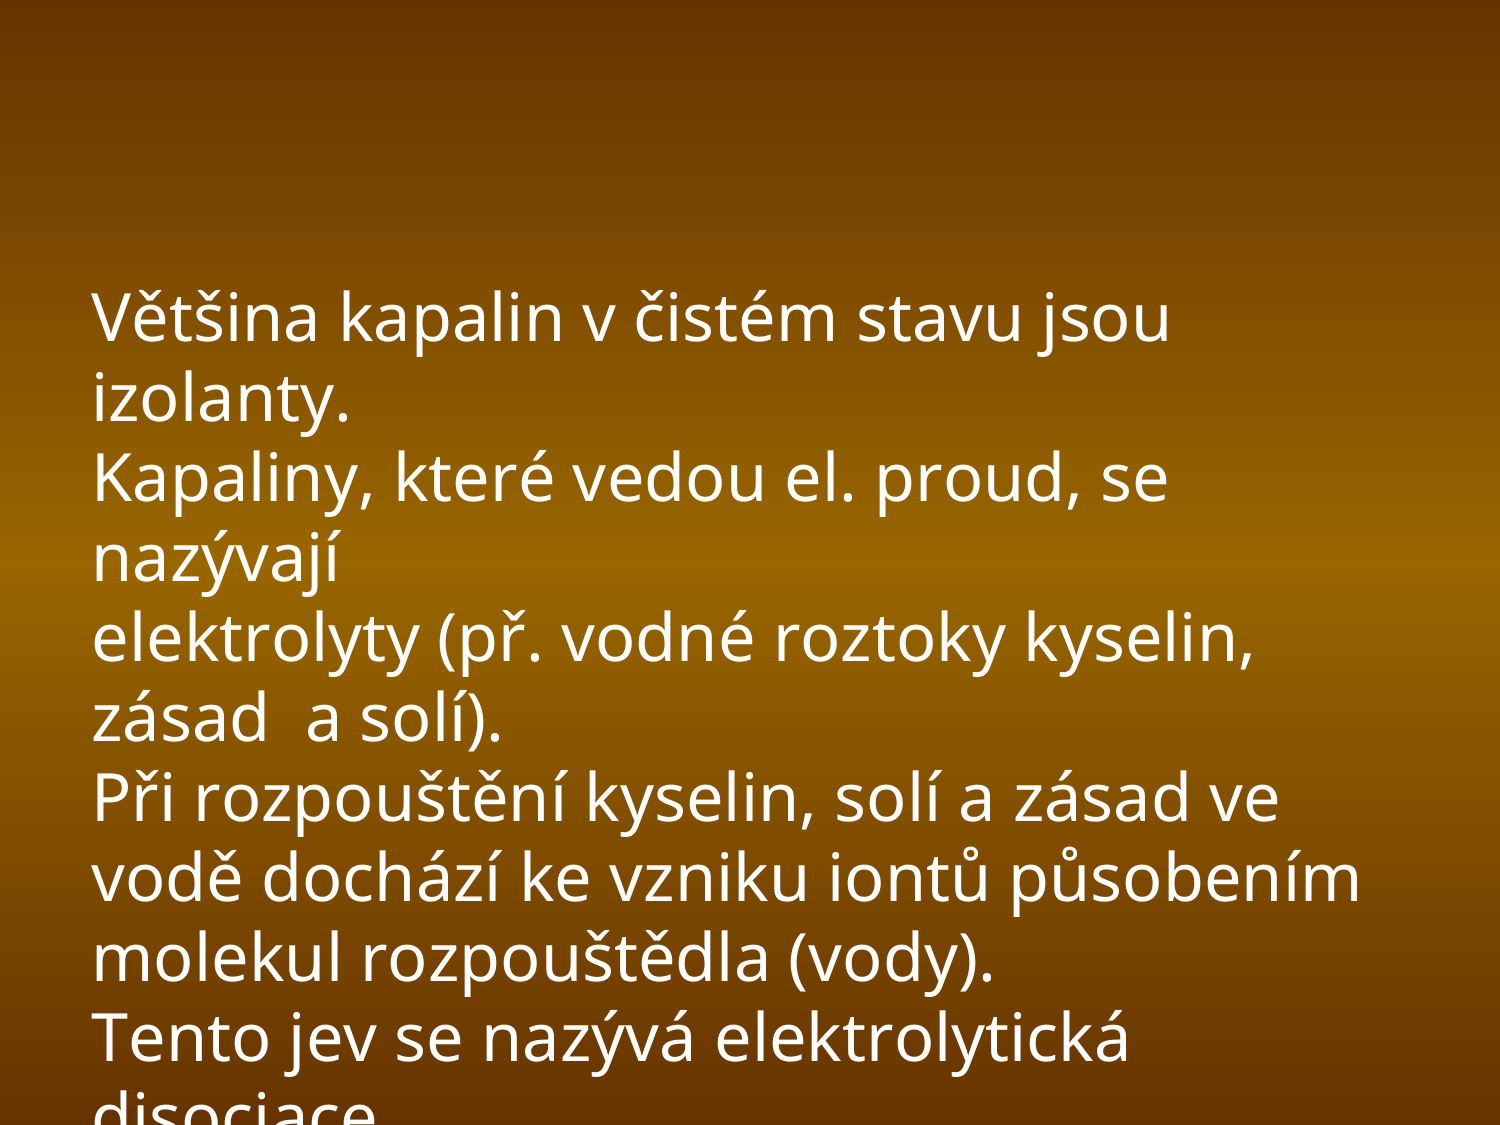

Většina kapalin v čistém stavu jsou izolanty.
Kapaliny, které vedou el. proud, se nazývají
elektrolyty (př. vodné roztoky kyselin, zásad a solí).
Při rozpouštění kyselin, solí a zásad ve vodě dochází ke vzniku iontů působením molekul rozpouštědla (vody).
Tento jev se nazývá elektrolytická disociace.